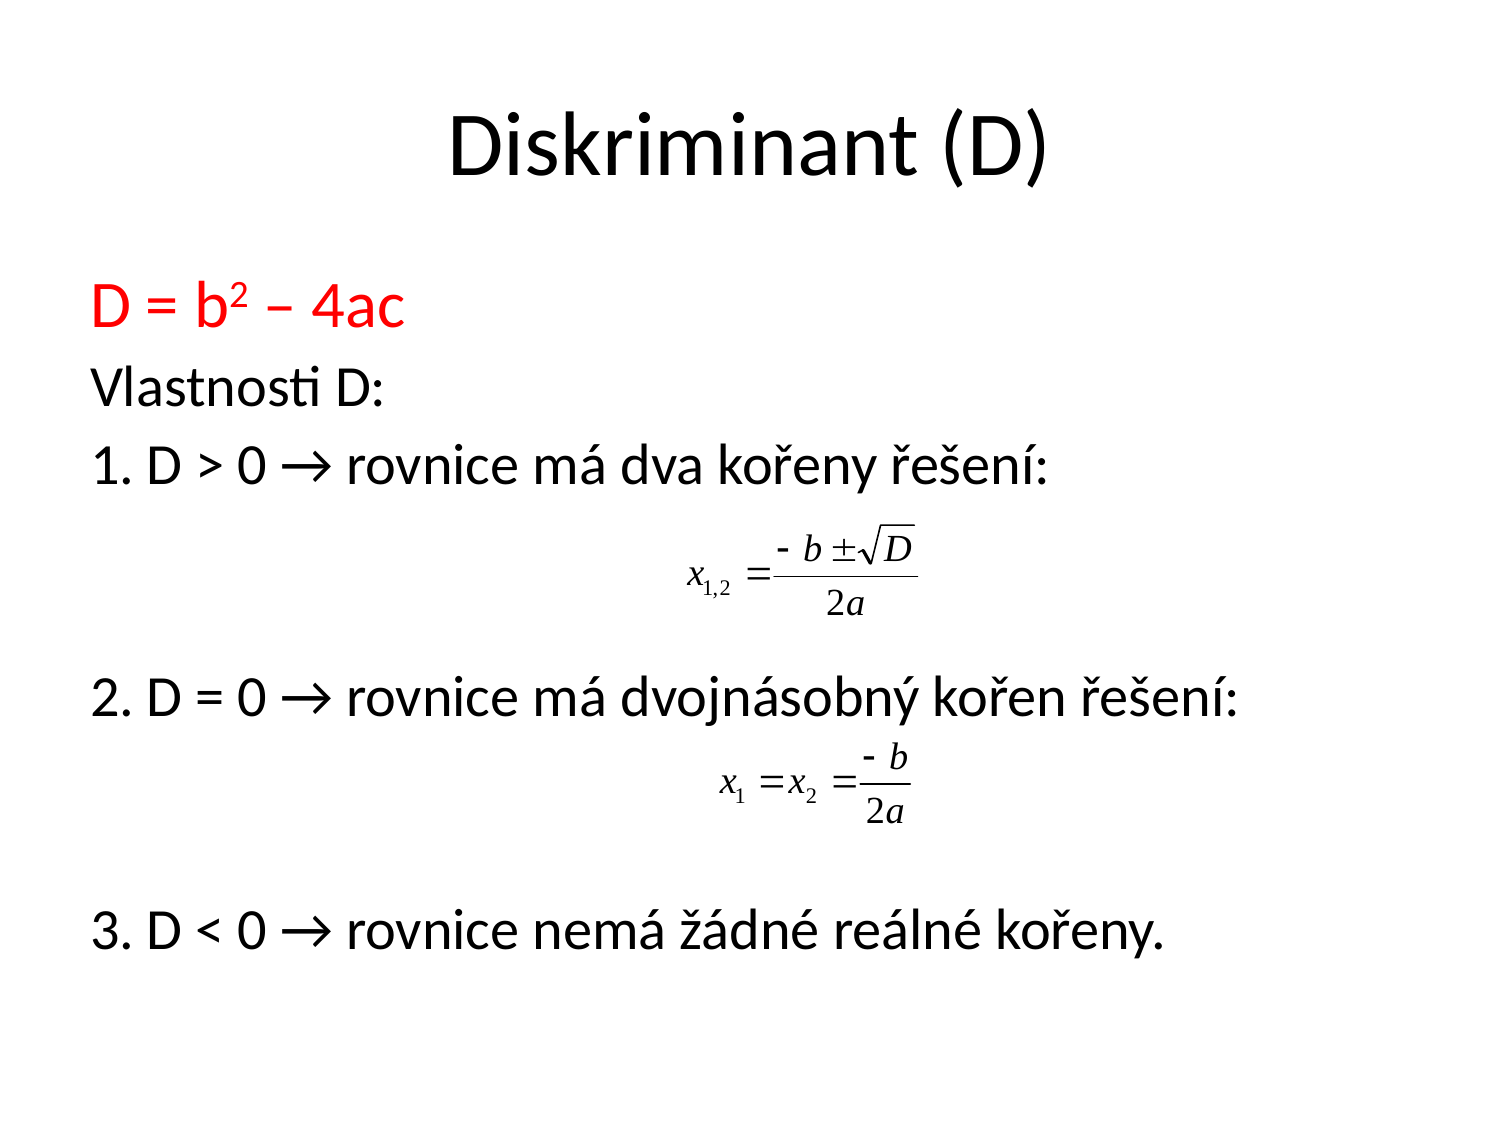

# Diskriminant (D)
D = b2 – 4ac
Vlastnosti D:
D > 0 → rovnice má dva kořeny řešení:
D = 0 → rovnice má dvojnásobný kořen řešení:
D < 0 → rovnice nemá žádné reálné kořeny.